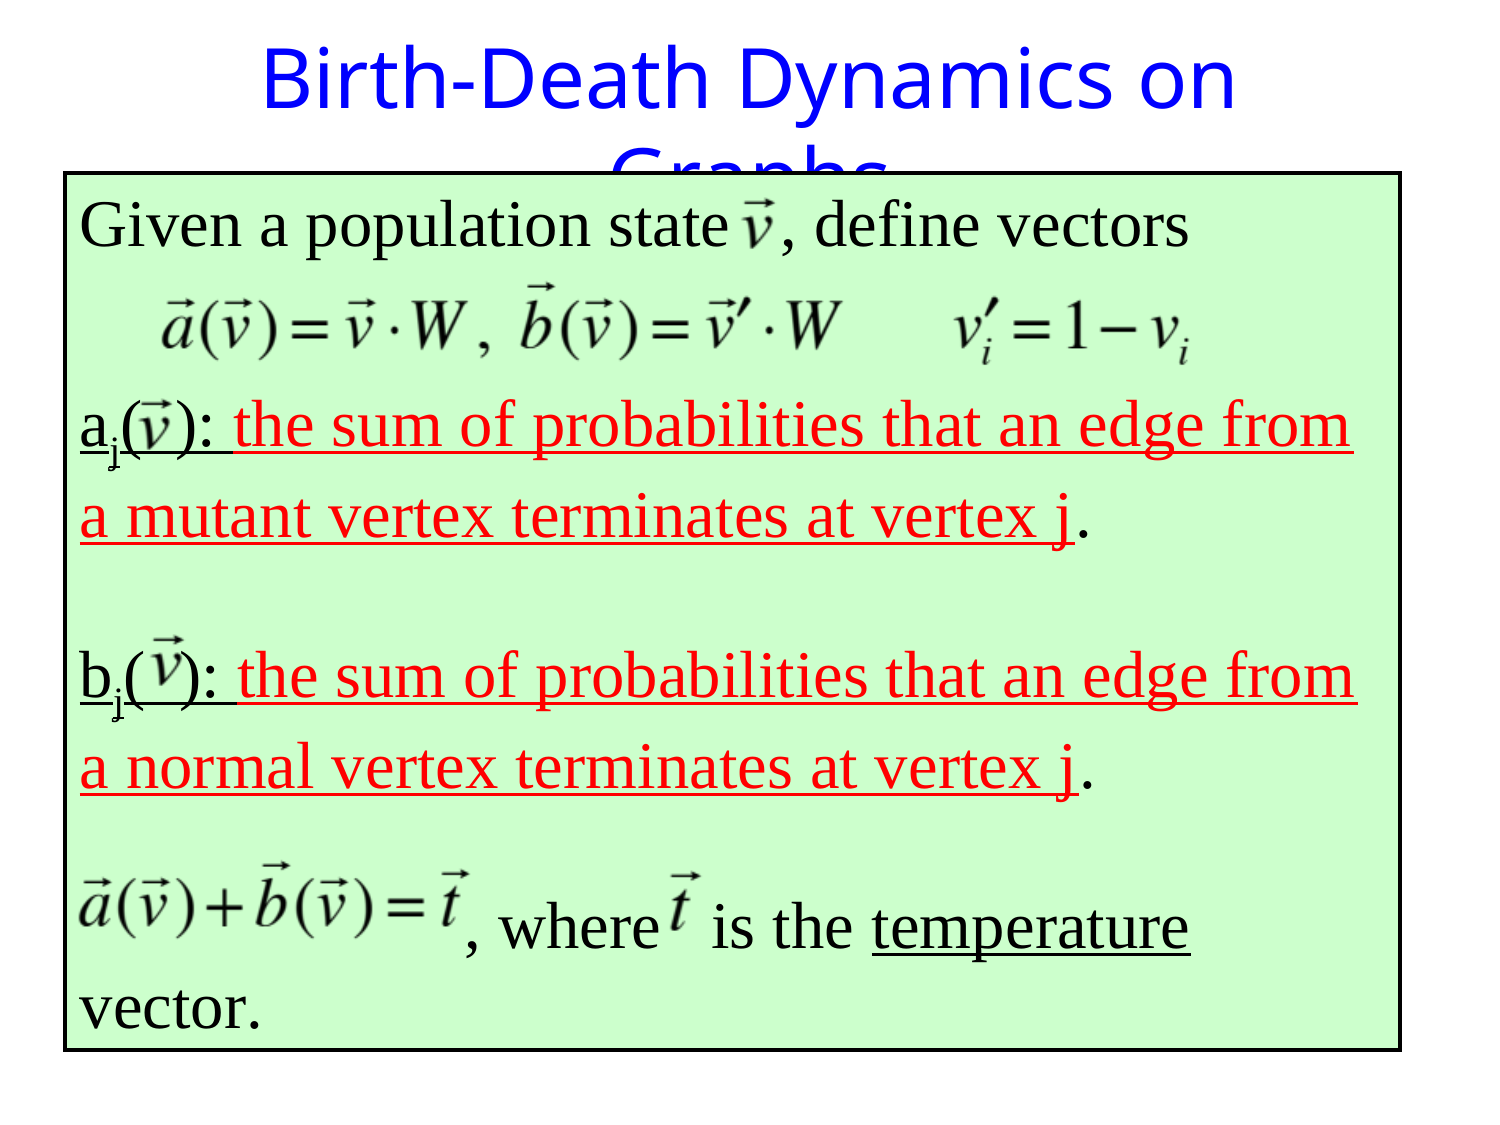

# Birth-Death Dynamics on Graphs
Given a population state , define vectors
aj( ): the sum of probabilities that an edge from a mutant vertex terminates at vertex j.
bj( ): the sum of probabilities that an edge from a normal vertex terminates at vertex j.
 , where is the temperature vector.